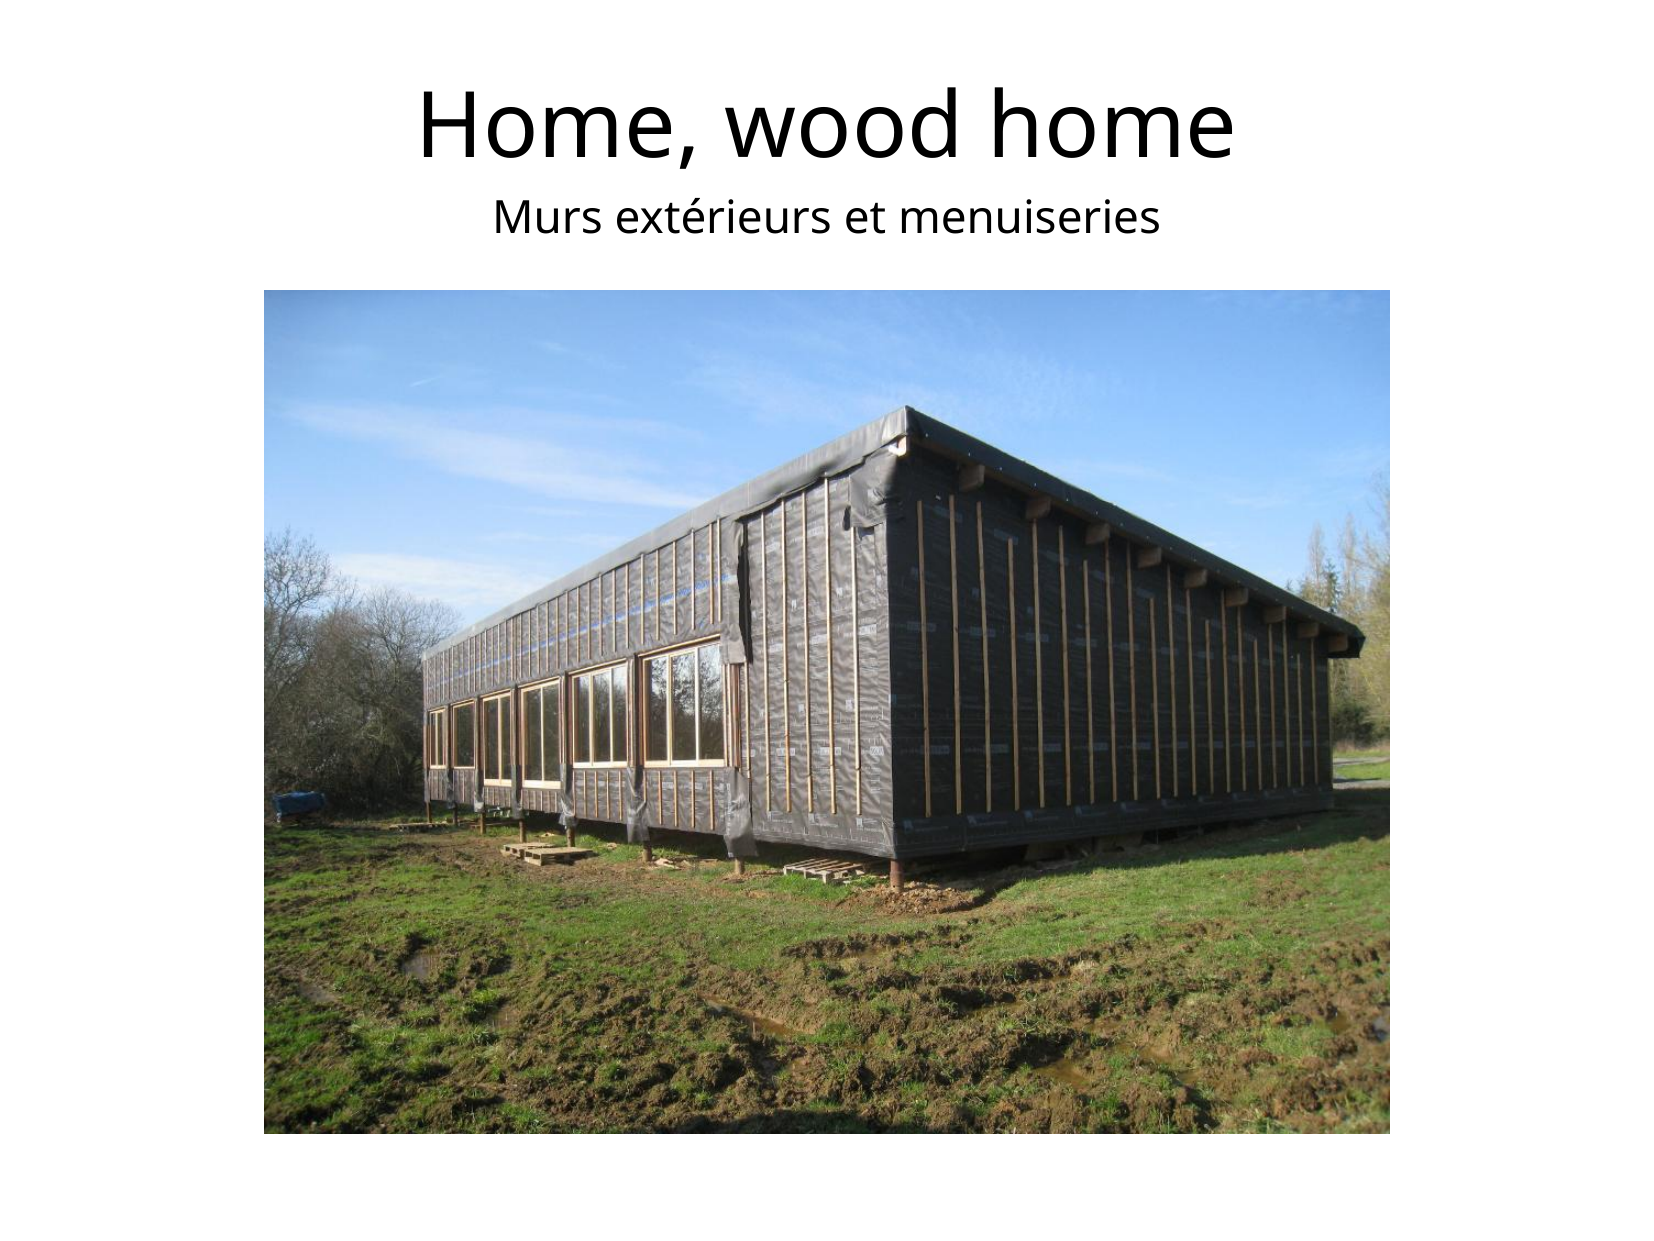

# Home, wood home Murs extérieurs et menuiseries